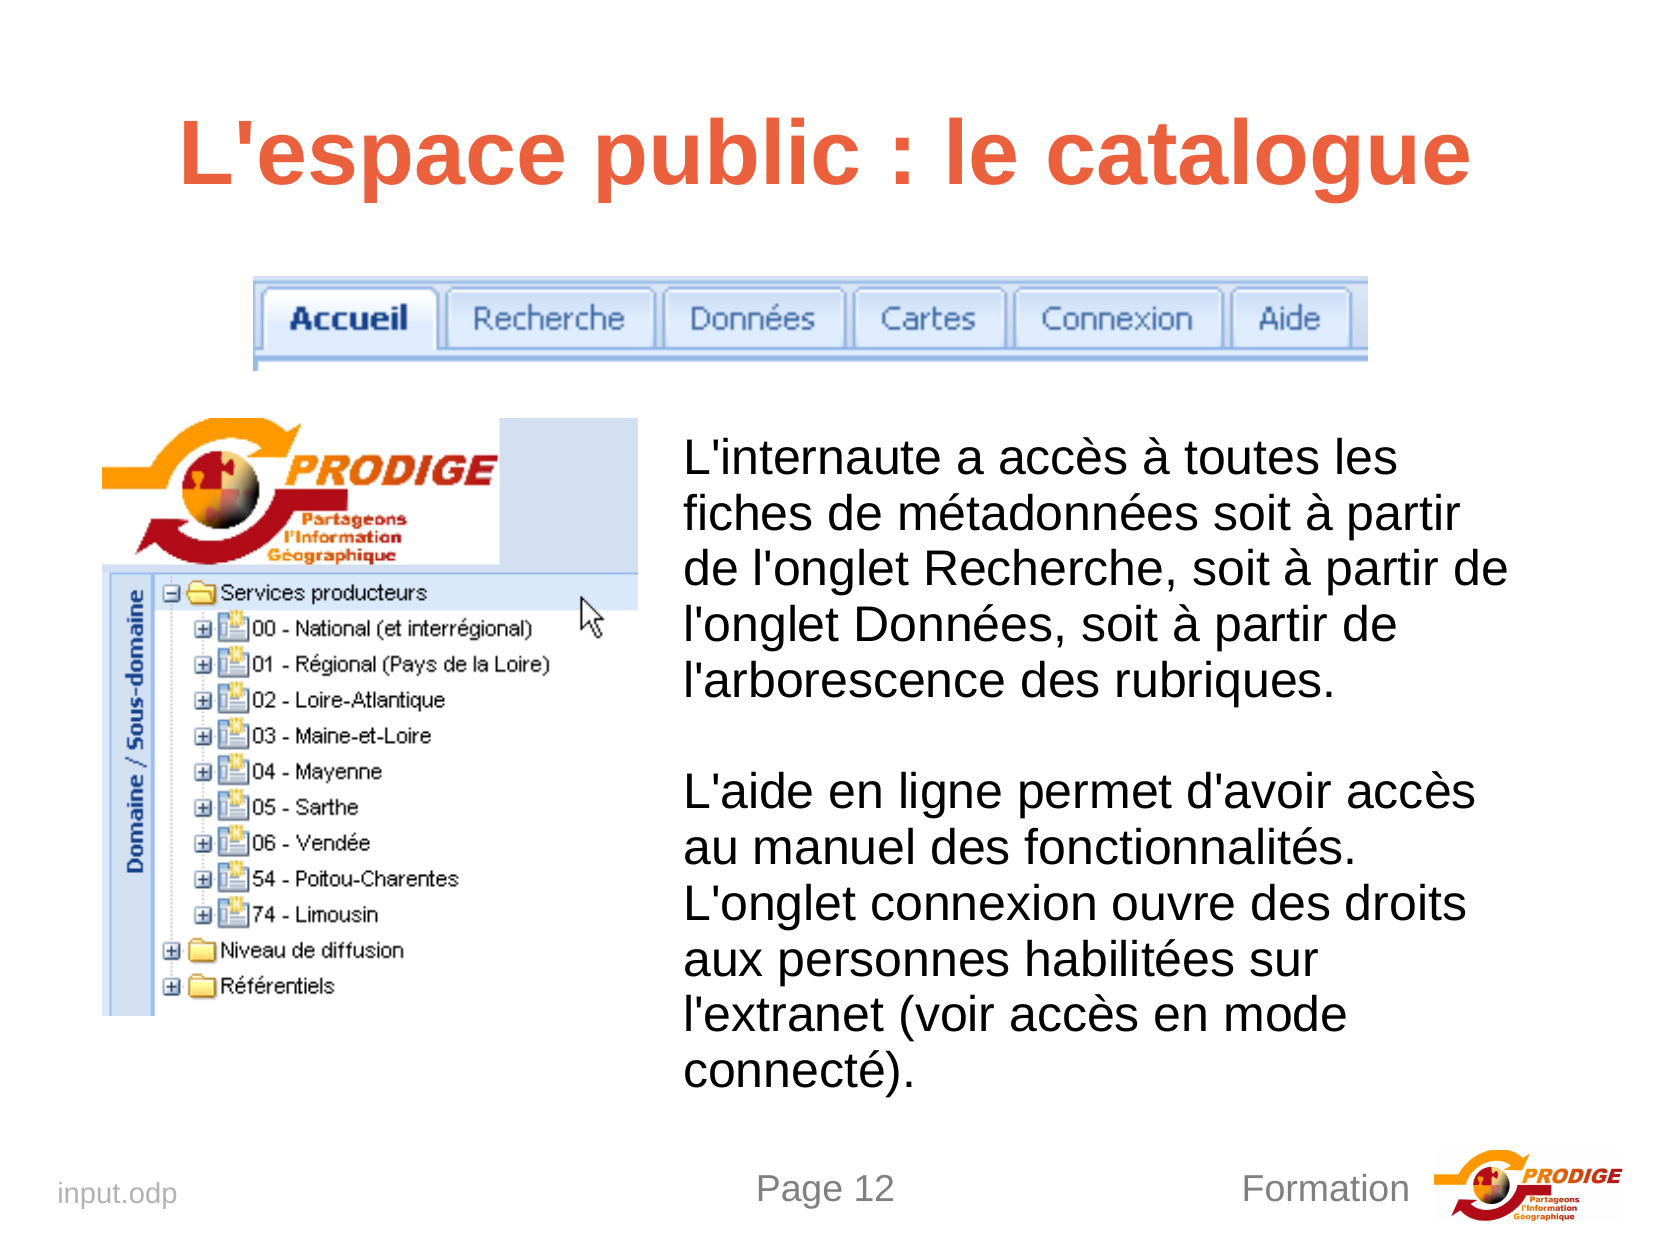

# L'espace public : le catalogue
L'internaute a accès à toutes les fiches de métadonnées soit à partir de l'onglet Recherche, soit à partir de l'onglet Données, soit à partir de l'arborescence des rubriques.
L'aide en ligne permet d'avoir accès au manuel des fonctionnalités.
L'onglet connexion ouvre des droits aux personnes habilitées sur l'extranet (voir accès en mode connecté).